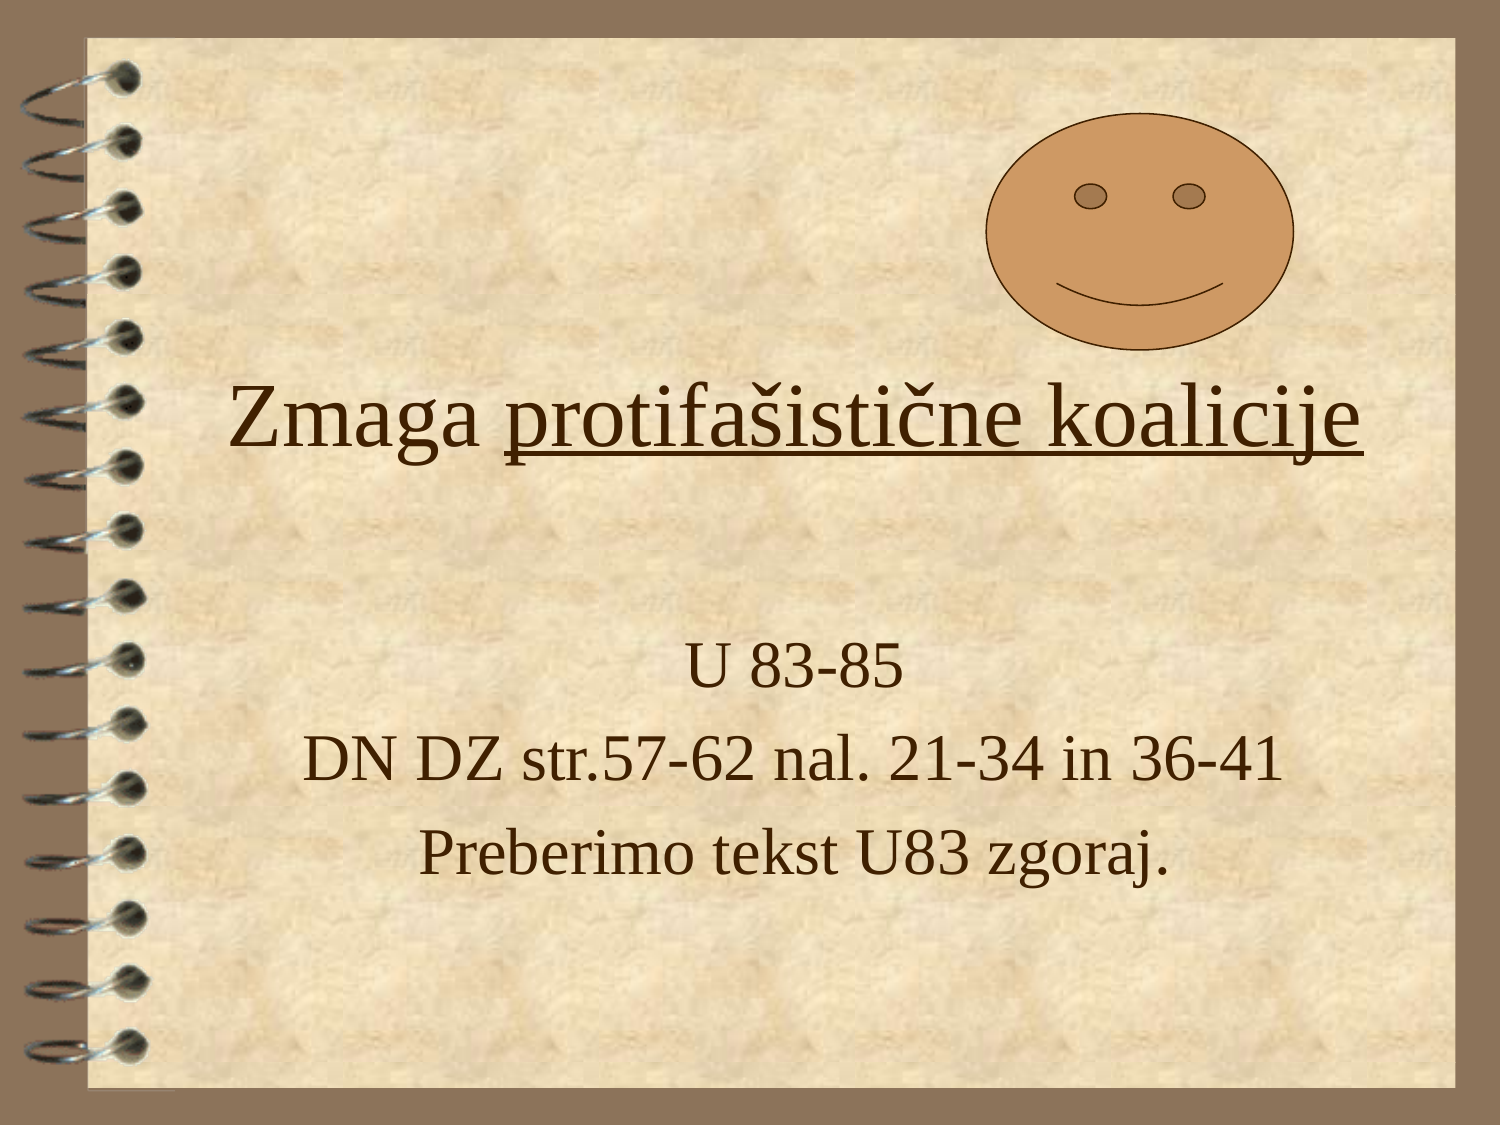

# Zmaga protifašistične koalicije
U 83-85
DN DZ str.57-62 nal. 21-34 in 36-41
Preberimo tekst U83 zgoraj.